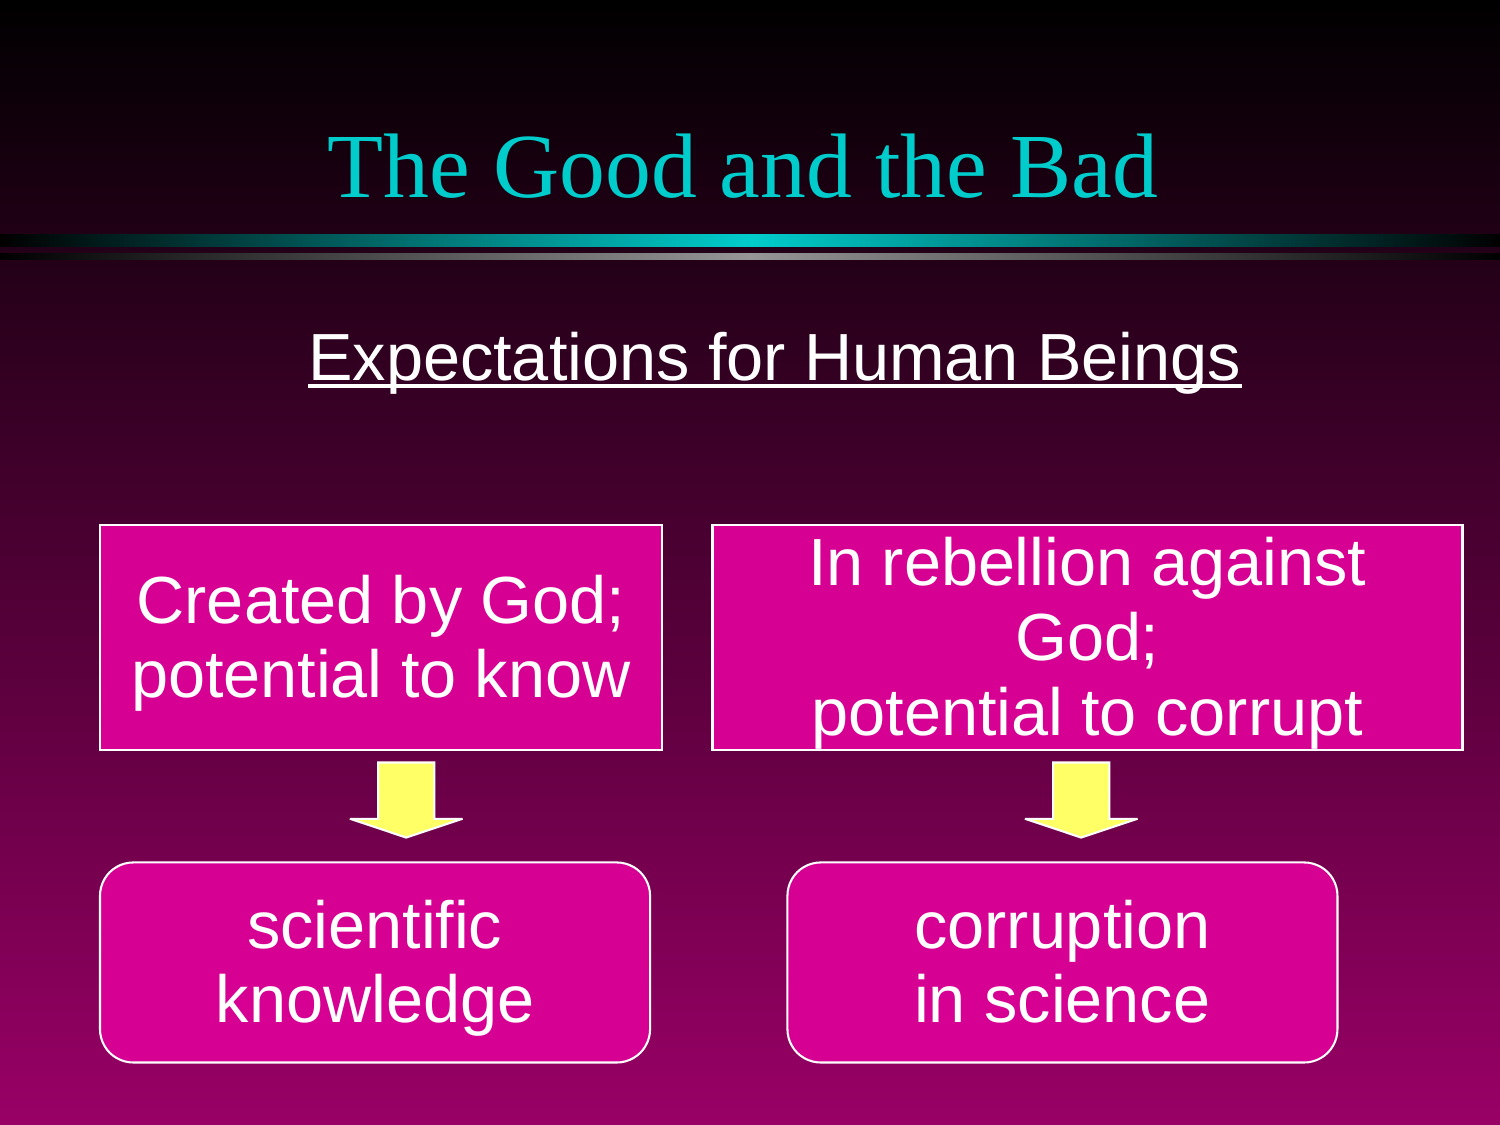

# The Good and the Bad
Expectations for Human Beings
Created by God;
potential to know
In rebellion against God;
potential to corrupt
scientific
knowledge
corruption
in science